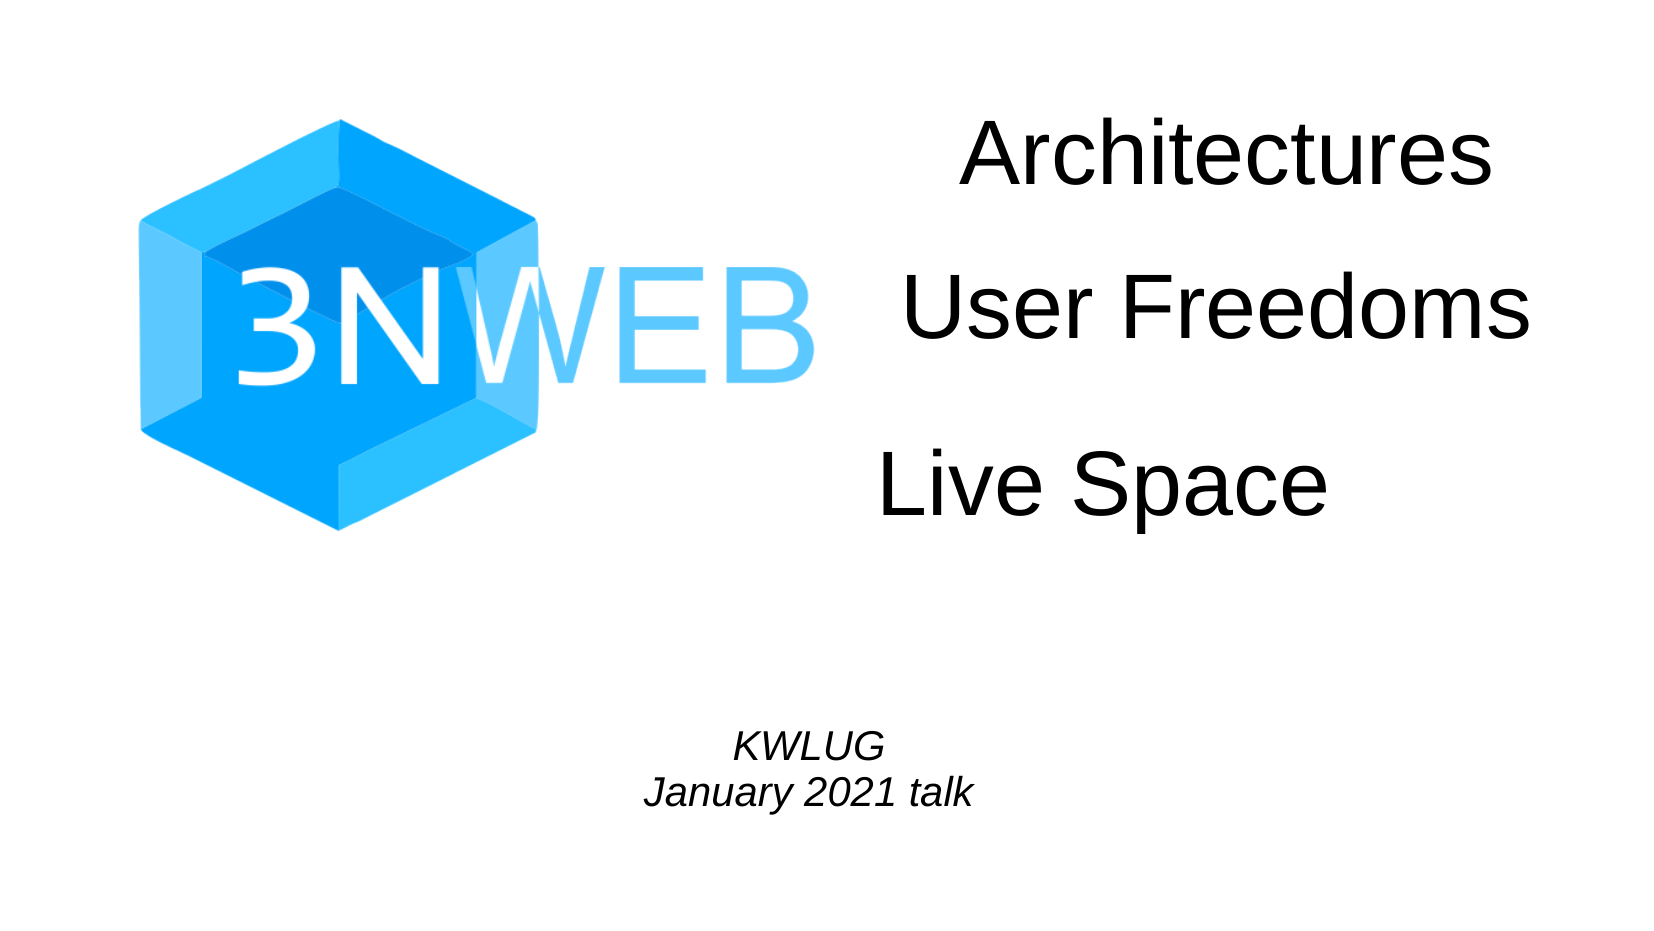

Architectures
User Freedoms
Live Space
KWLUG
January 2021 talk